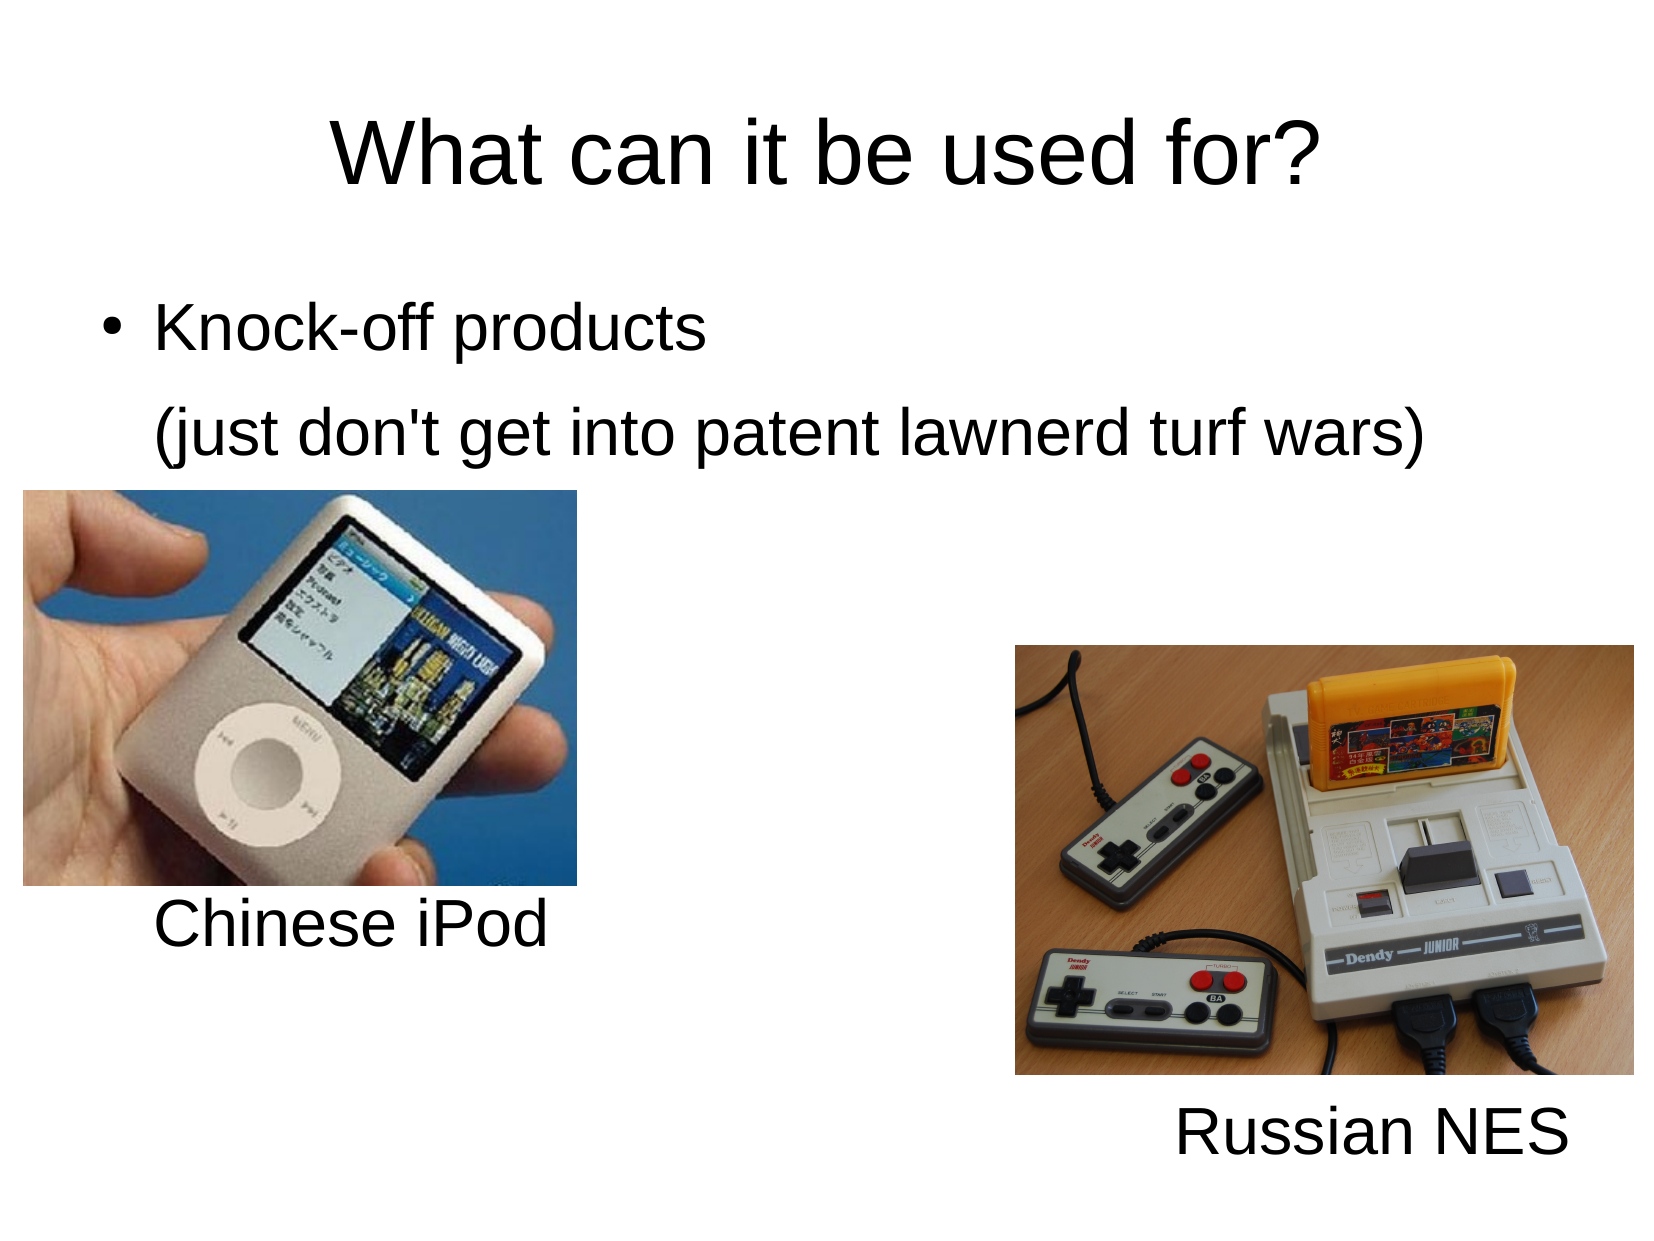

# What can it be used for?
Knock-off products
(just don't get into patent lawnerd turf wars)
Chinese iPod
Russian NES